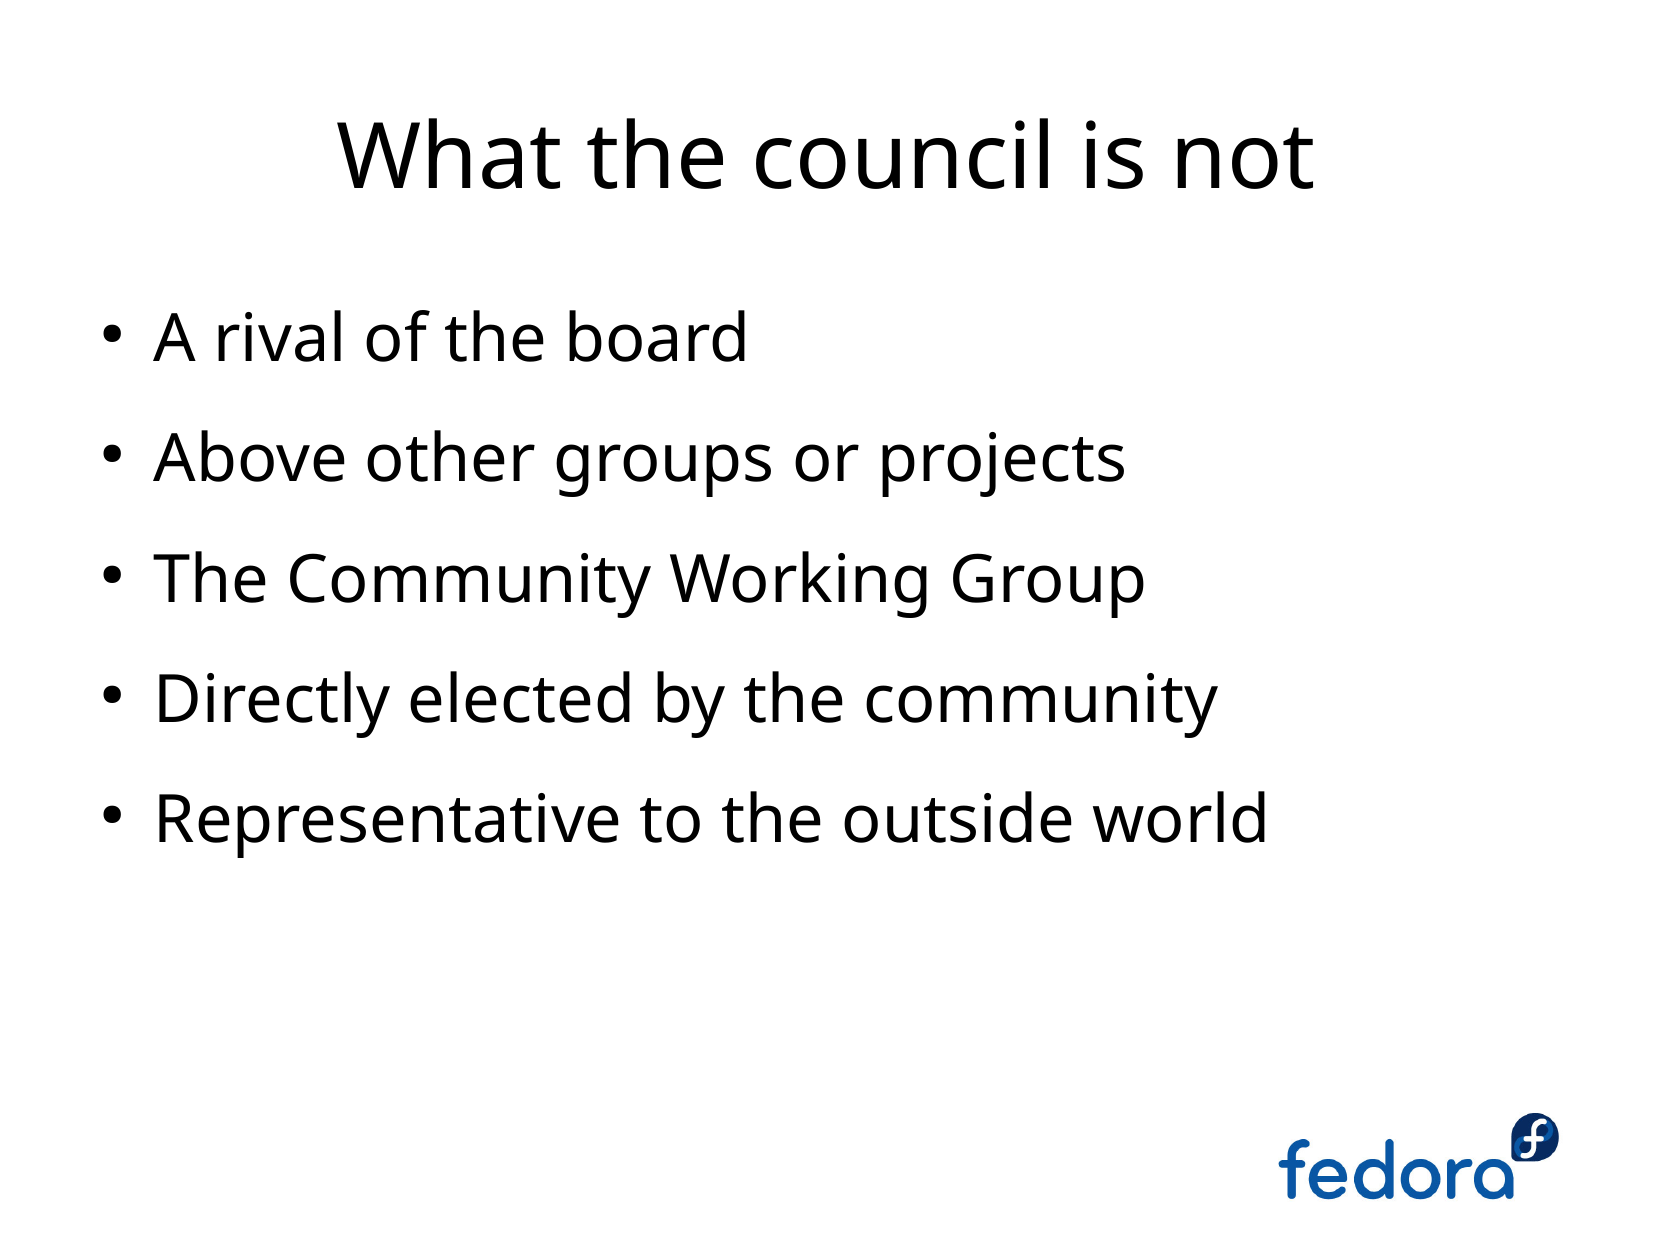

# What the council is not
A rival of the board
Above other groups or projects
The Community Working Group
Directly elected by the community
Representative to the outside world